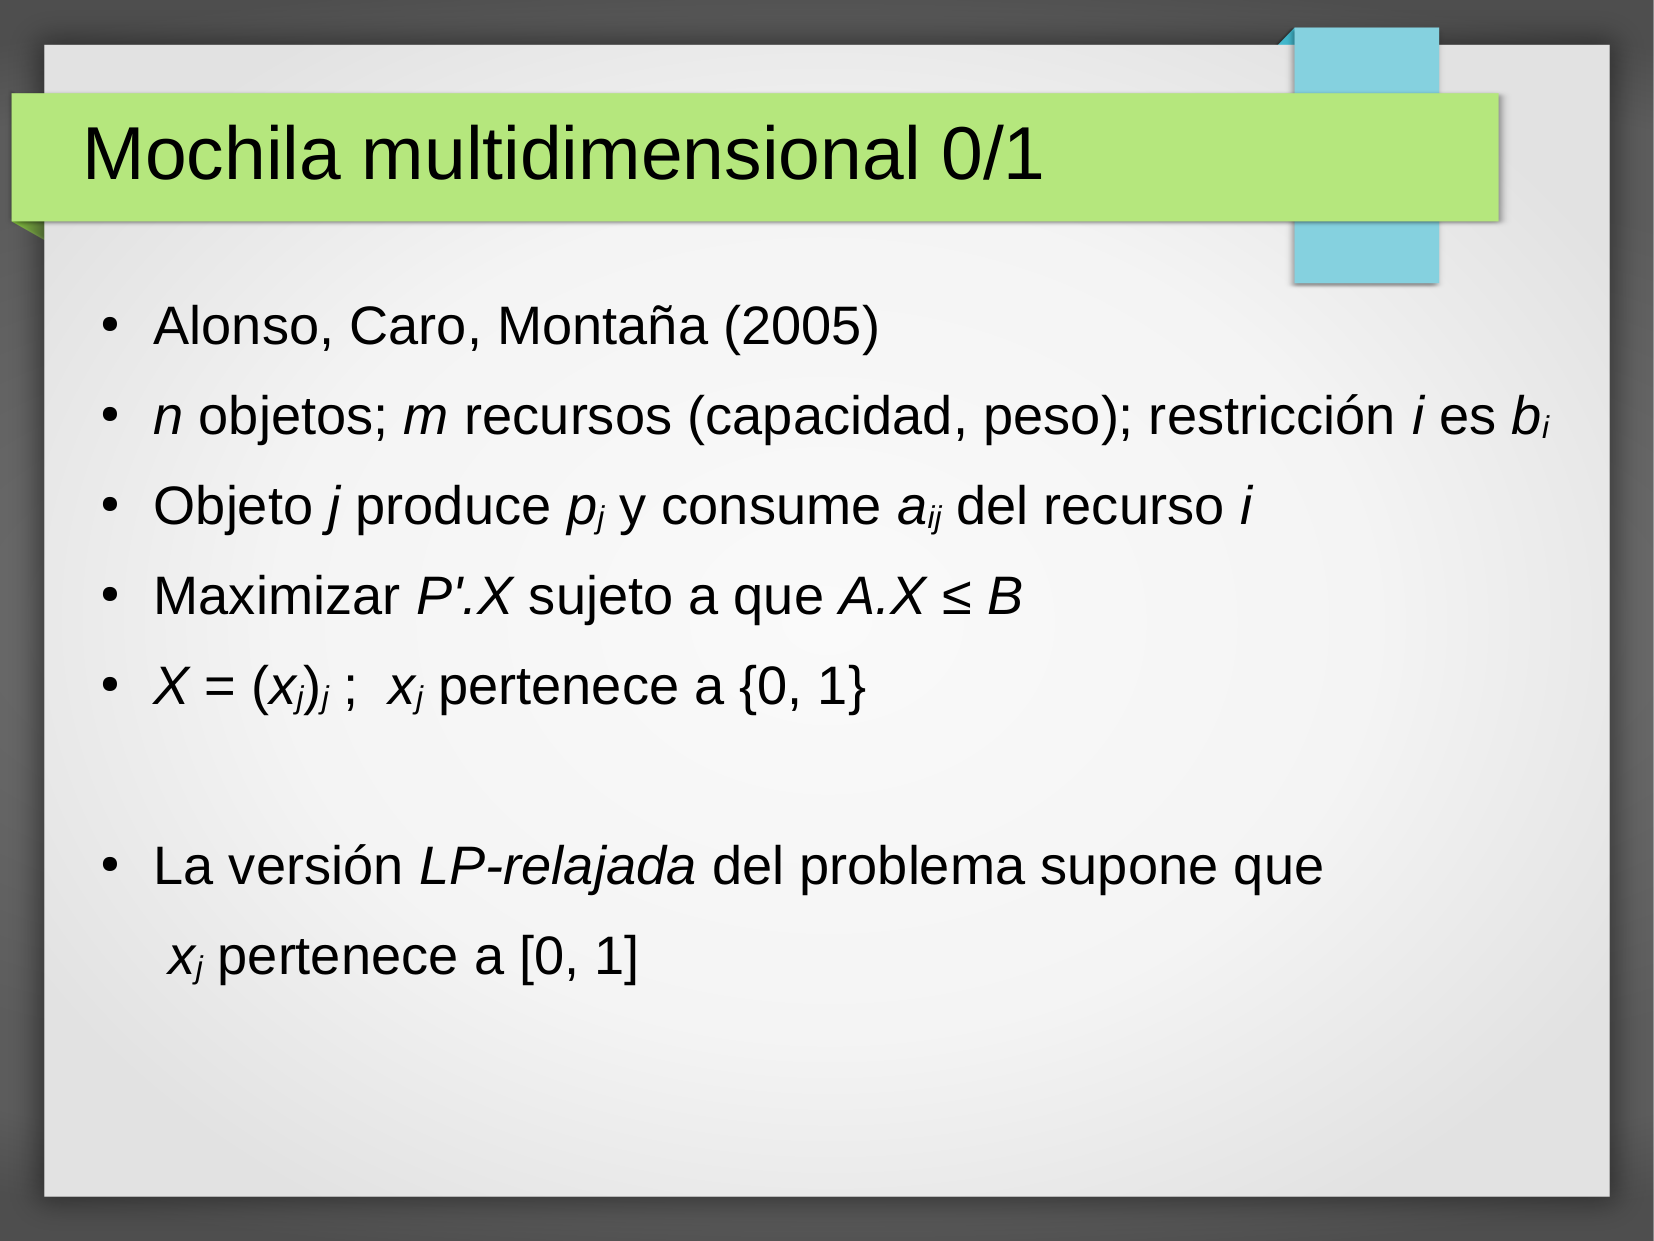

# Mochila multidimensional 0/1
Alonso, Caro, Montaña (2005)
n objetos; m recursos (capacidad, peso); restricción i es bi
Objeto j produce pj y consume aij del recurso i
Maximizar P'.X sujeto a que A.X ≤ B
X = (xj)j ; xj pertenece a {0, 1}
La versión LP-relajada del problema supone que
 xj pertenece a [0, 1]